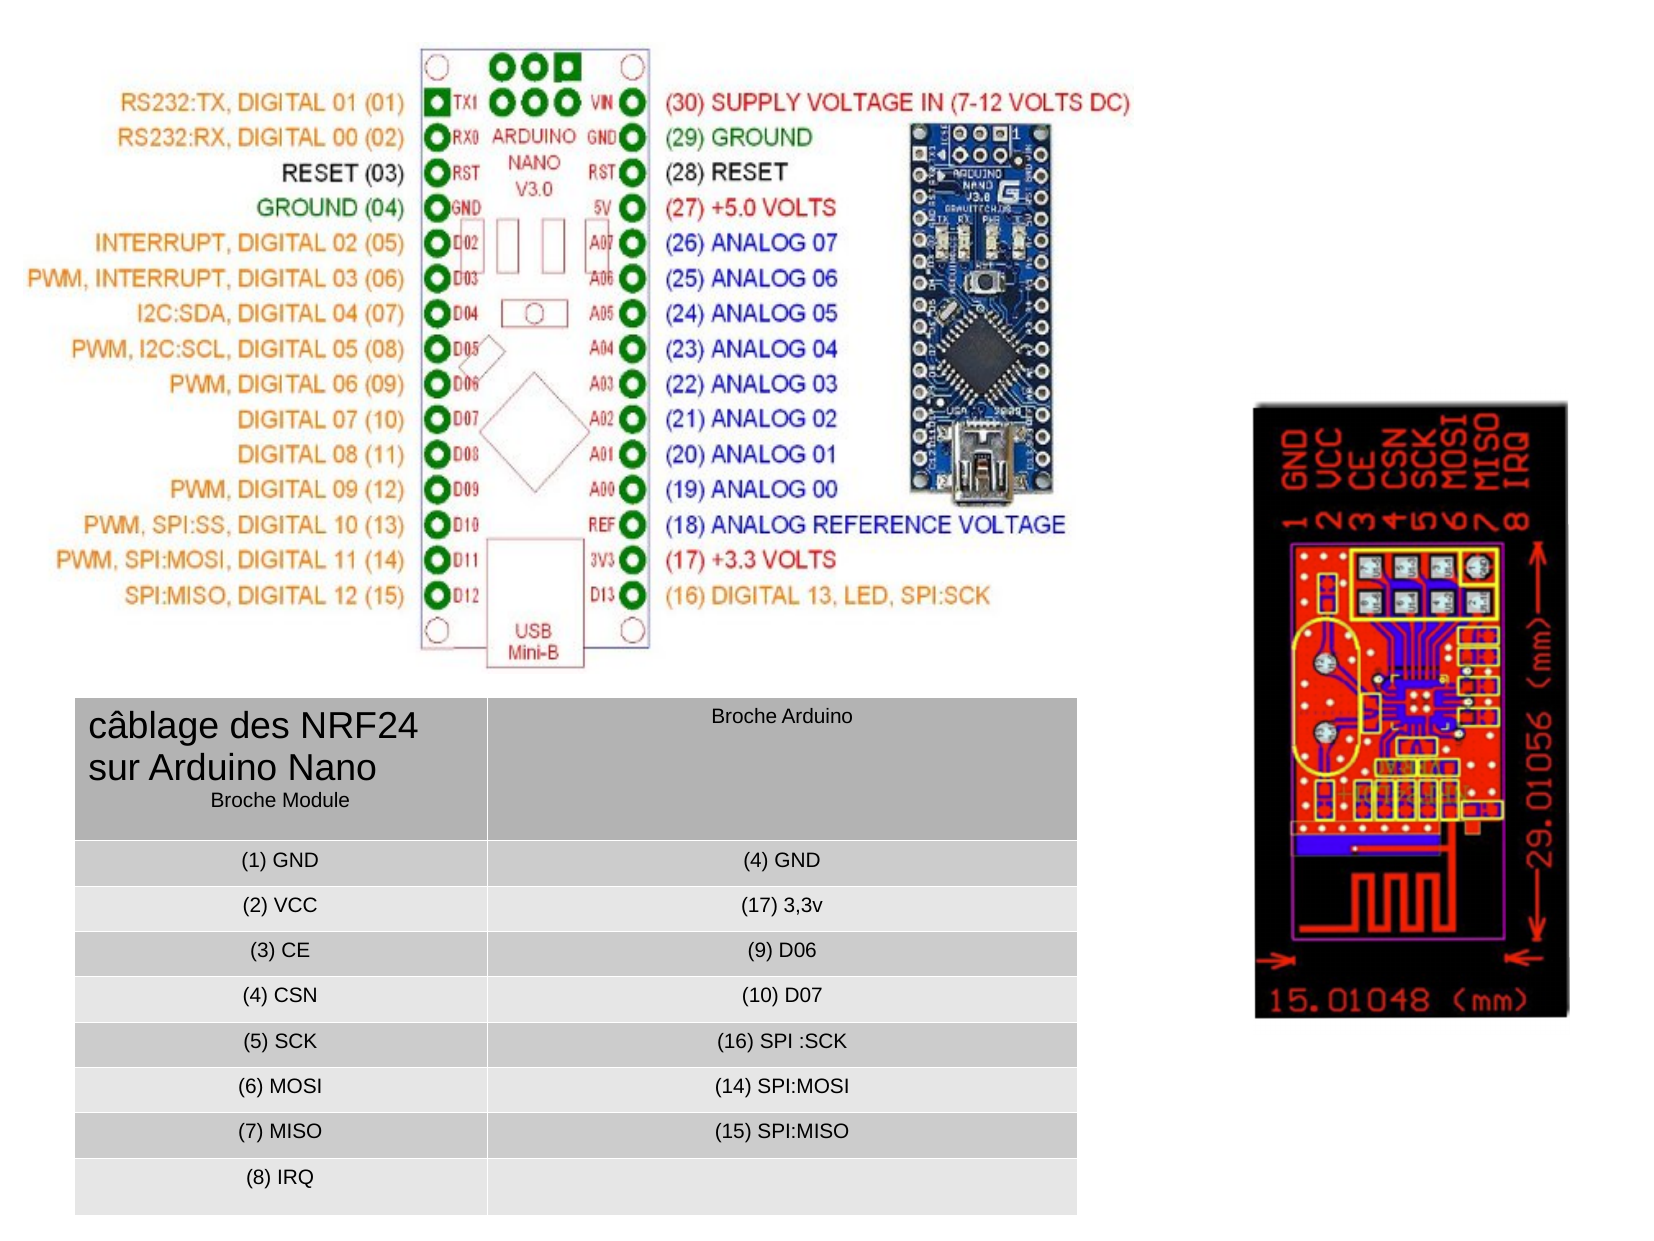

PROGRAMME ARDUINO
| câblage des NRF24 sur Arduino Nano Broche Module | Broche Arduino |
| --- | --- |
| (1) GND | (4) GND |
| (2) VCC | (17) 3,3v |
| (3) CE | (9) D06 |
| (4) CSN | (10) D07 |
| (5) SCK | (16) SPI :SCK |
| (6) MOSI | (14) SPI:MOSI |
| (7) MISO | (15) SPI:MISO |
| (8) IRQ | |